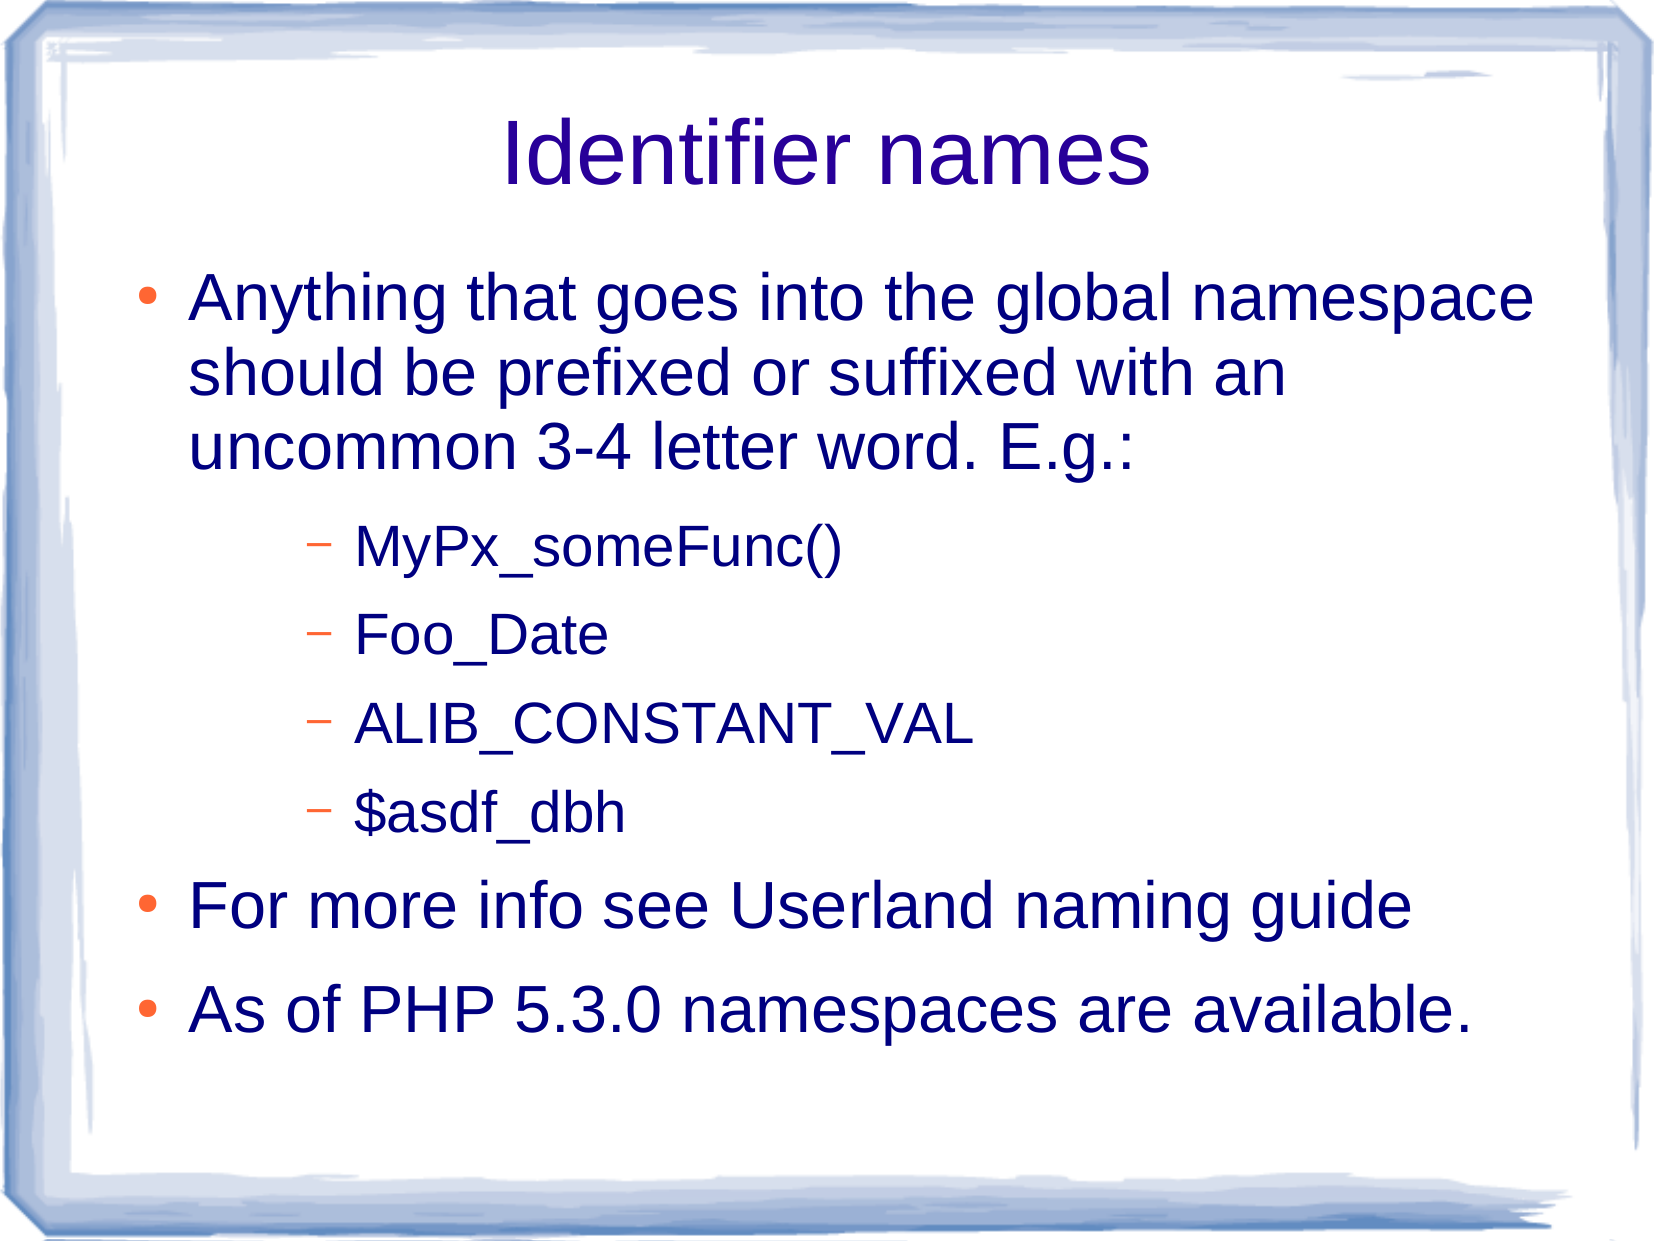

# Identifier names
Anything that goes into the global namespace should be prefixed or suffixed with an uncommon 3-4 letter word. E.g.:
MyPx_someFunc()
Foo_Date
ALIB_CONSTANT_VAL
$asdf_dbh
For more info see Userland naming guide
As of PHP 5.3.0 namespaces are available.